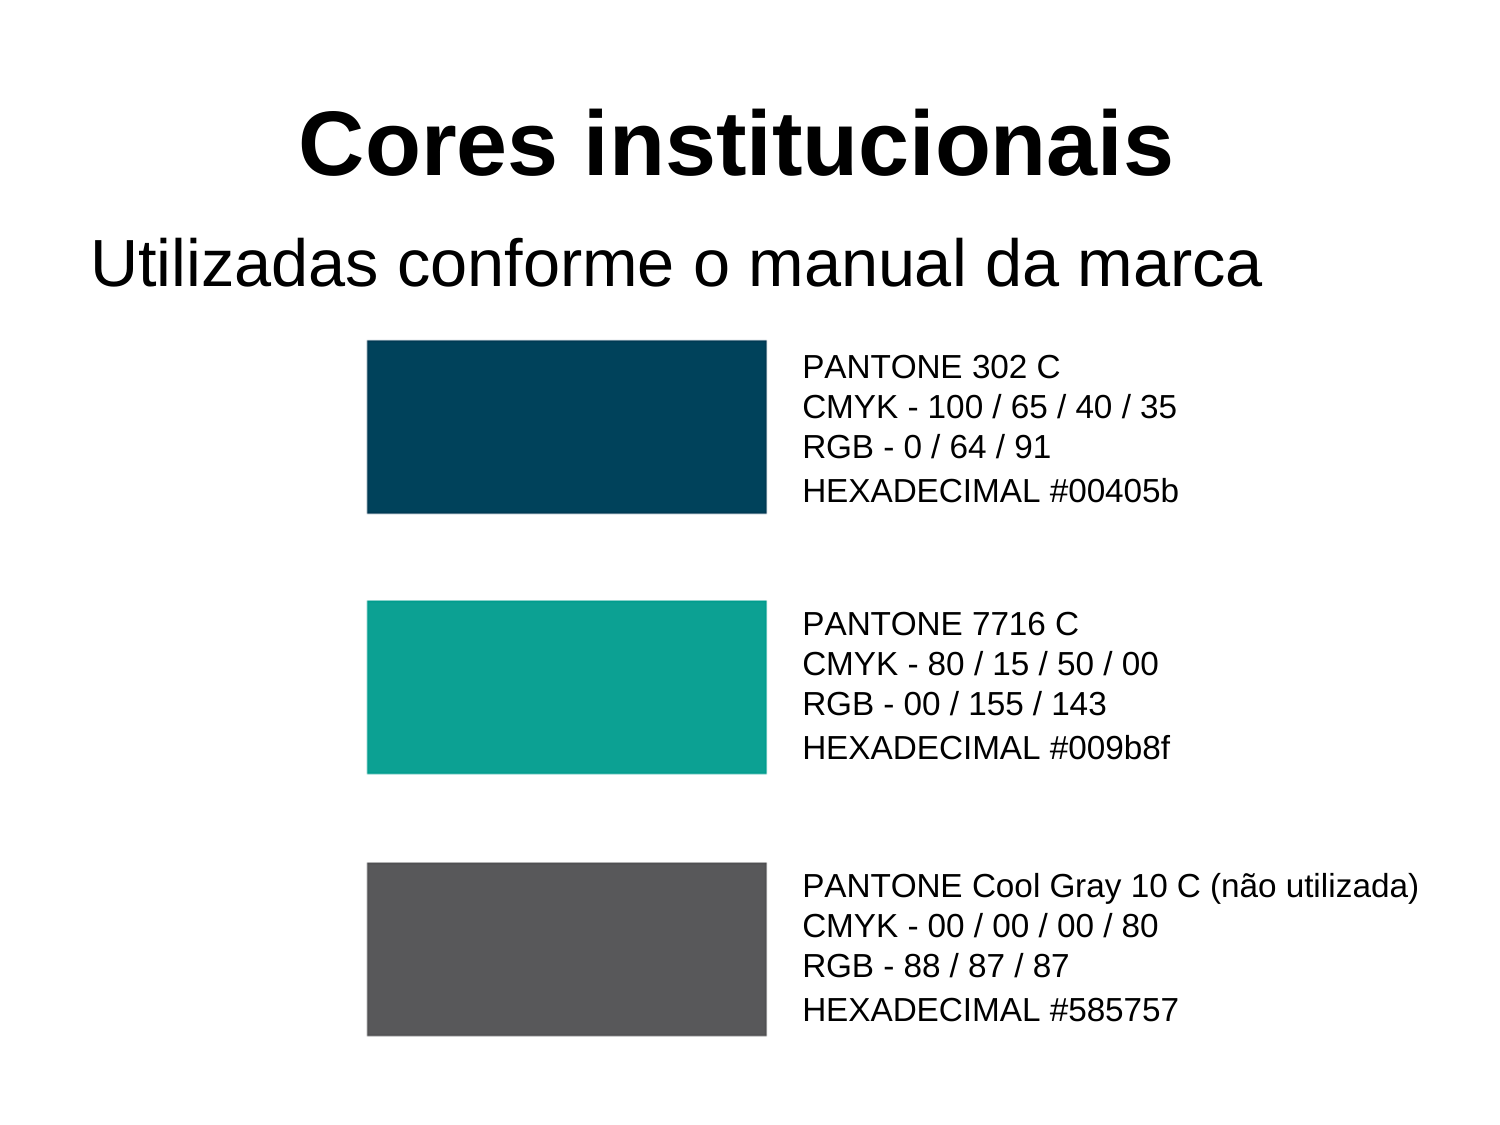

# Cores institucionais
Utilizadas conforme o manual da marca
PANTONE 302 C
CMYK - 100 / 65 / 40 / 35
RGB - 0 / 64 / 91
HEXADECIMAL #00405b
PANTONE 7716 C
CMYK - 80 / 15 / 50 / 00
RGB - 00 / 155 / 143
HEXADECIMAL #009b8f
PANTONE Cool Gray 10 C (não utilizada)
CMYK - 00 / 00 / 00 / 80
RGB - 88 / 87 / 87
HEXADECIMAL #585757